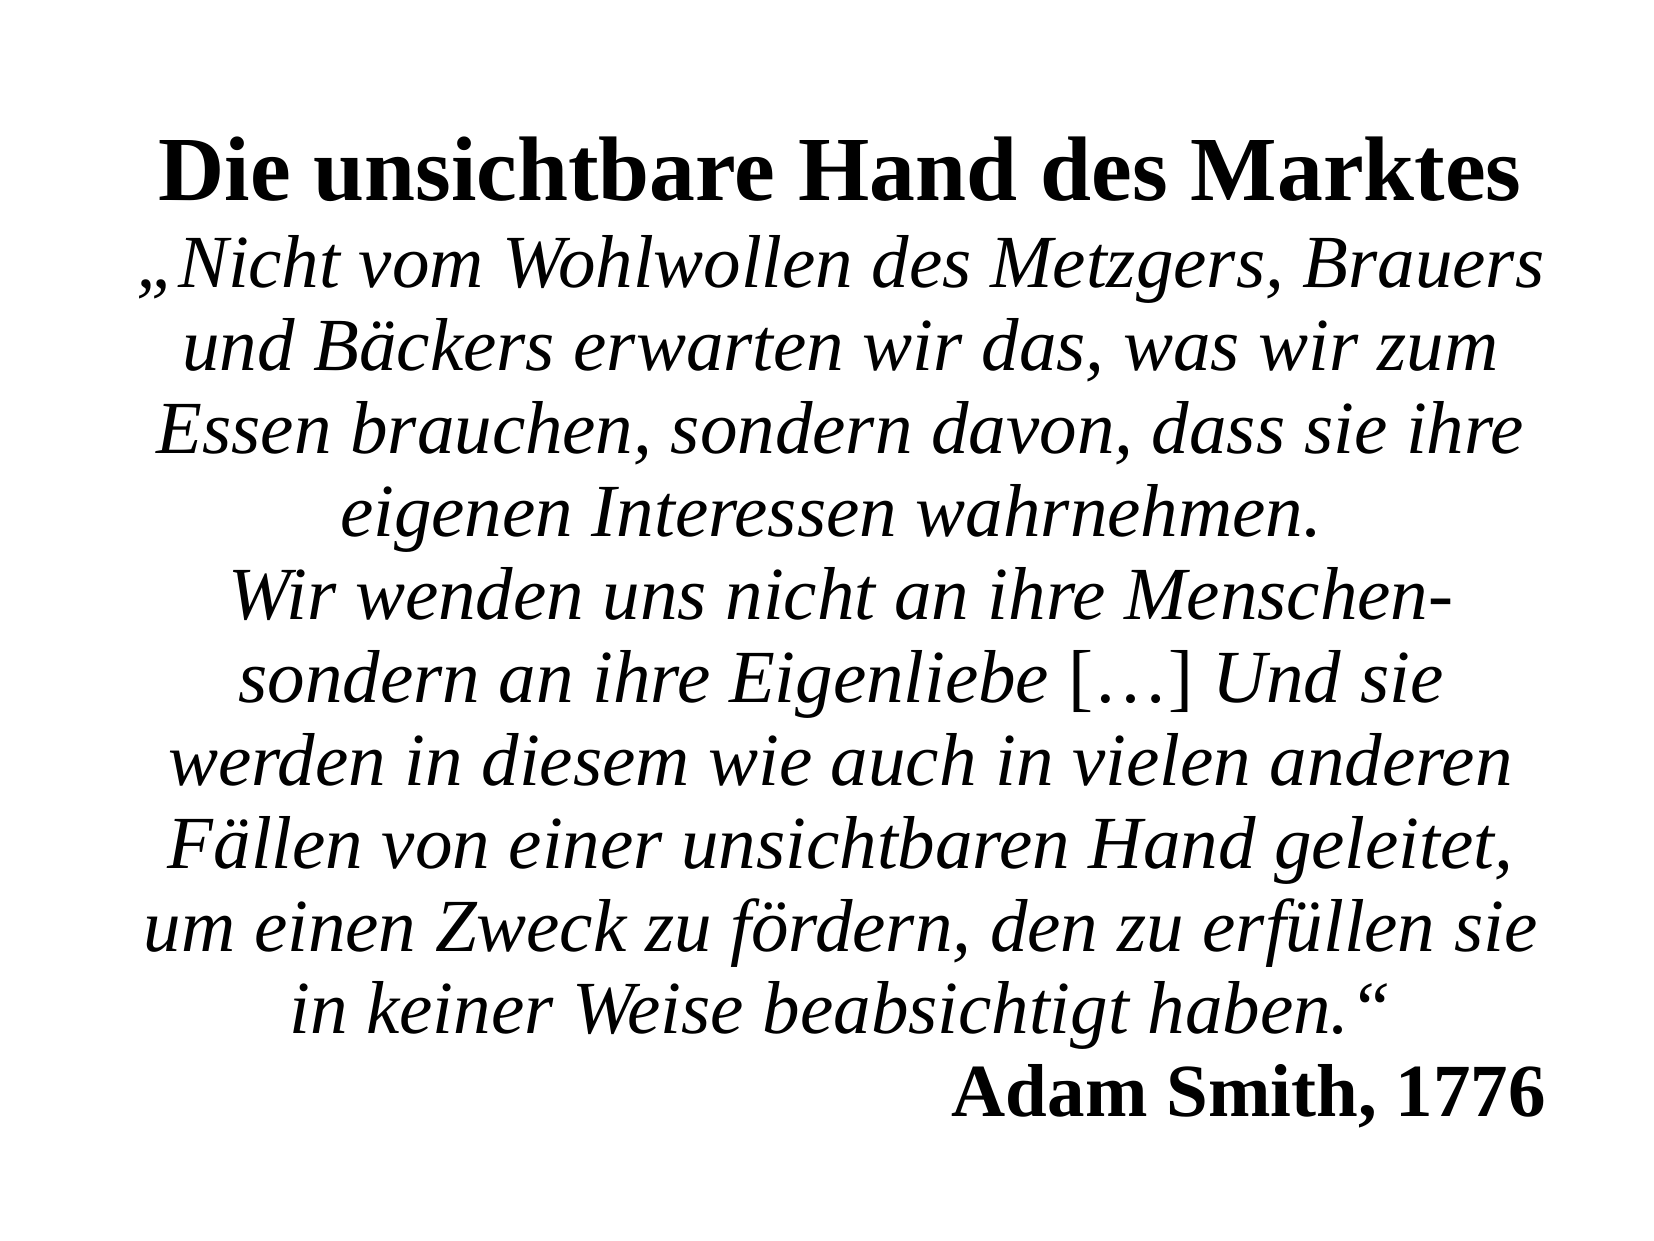

Die unsichtbare Hand des Marktes
„Nicht vom Wohlwollen des Metzgers, Brauers und Bäckers erwarten wir das, was wir zum Essen brauchen, sondern davon, dass sie ihre eigenen Interessen wahrnehmen.
Wir wenden uns nicht an ihre Menschen- sondern an ihre Eigenliebe […] Und sie werden in diesem wie auch in vielen anderen Fällen von einer unsichtbaren Hand geleitet, um einen Zweck zu fördern, den zu erfüllen sie in keiner Weise beabsichtigt haben.“
Adam Smith, 1776